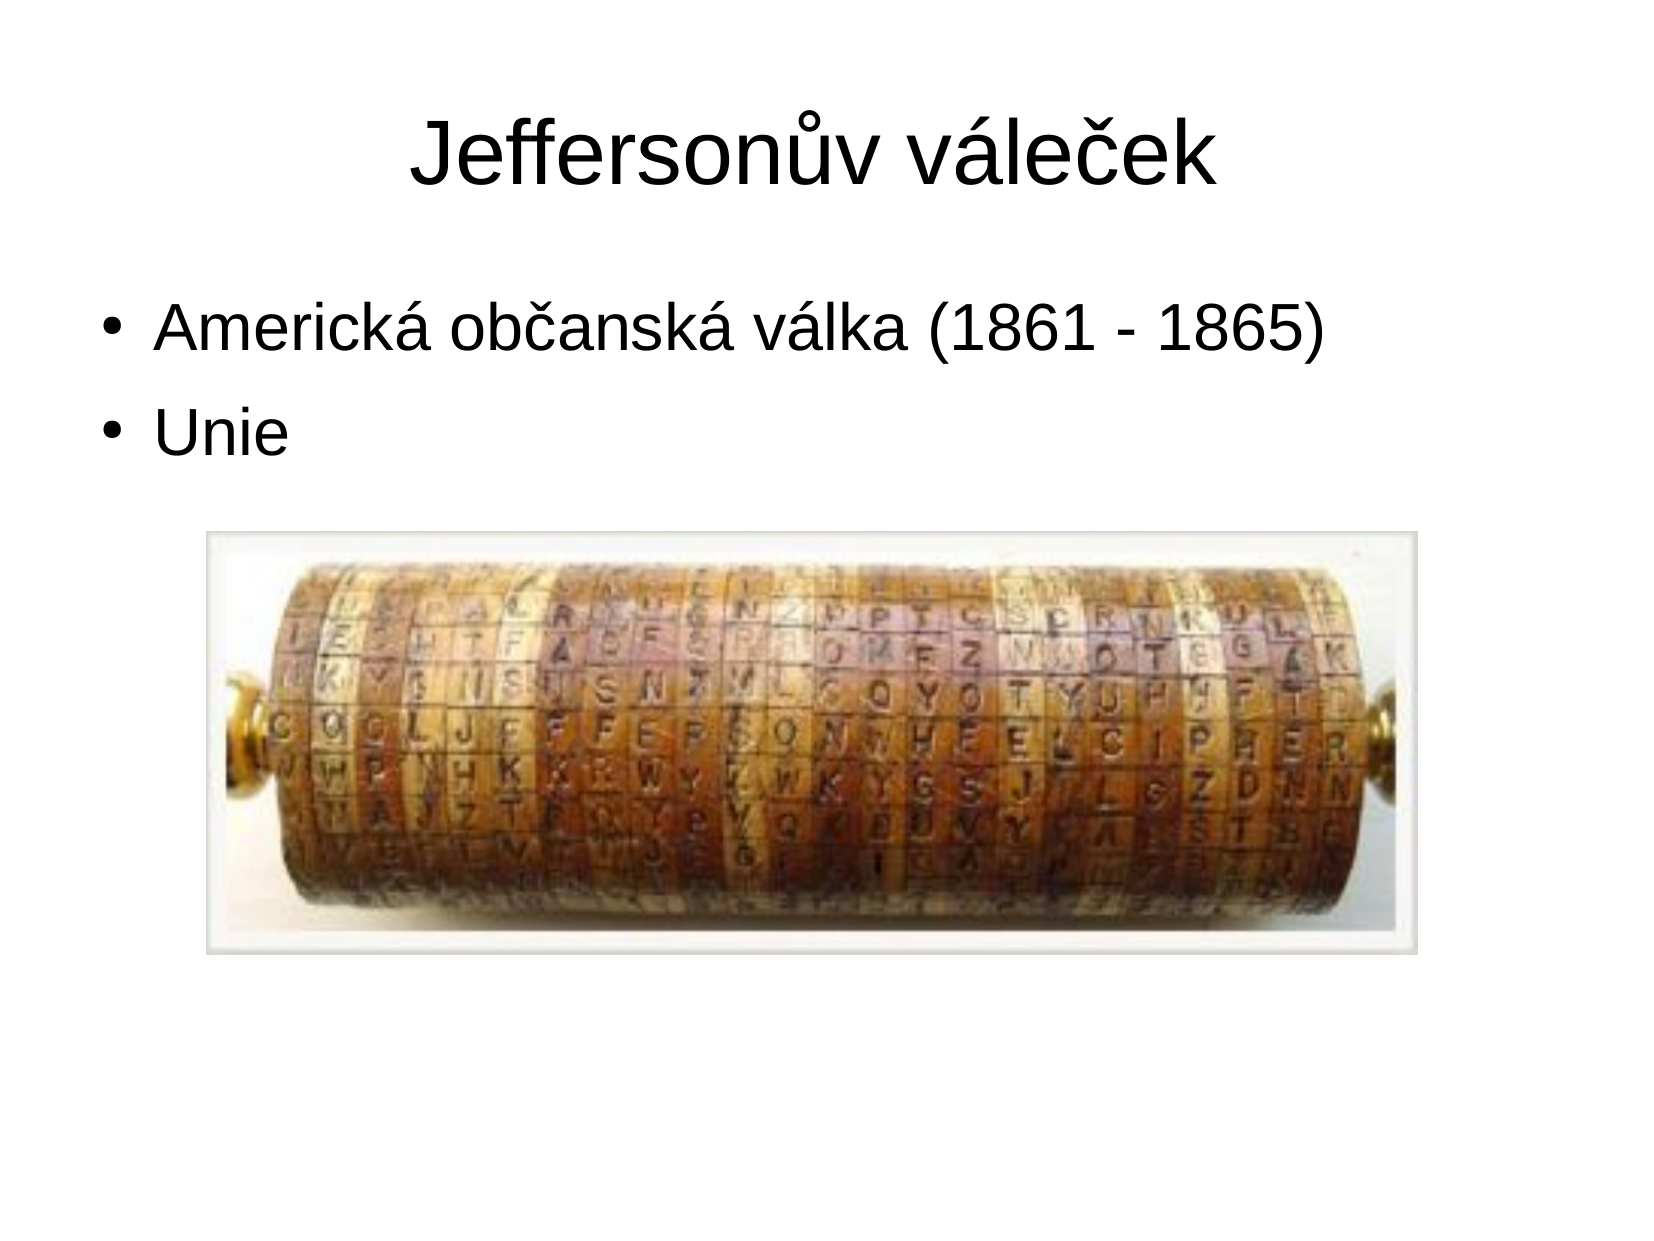

# Jeffersonův váleček
Americká občanská válka (1861 - 1865)
Unie